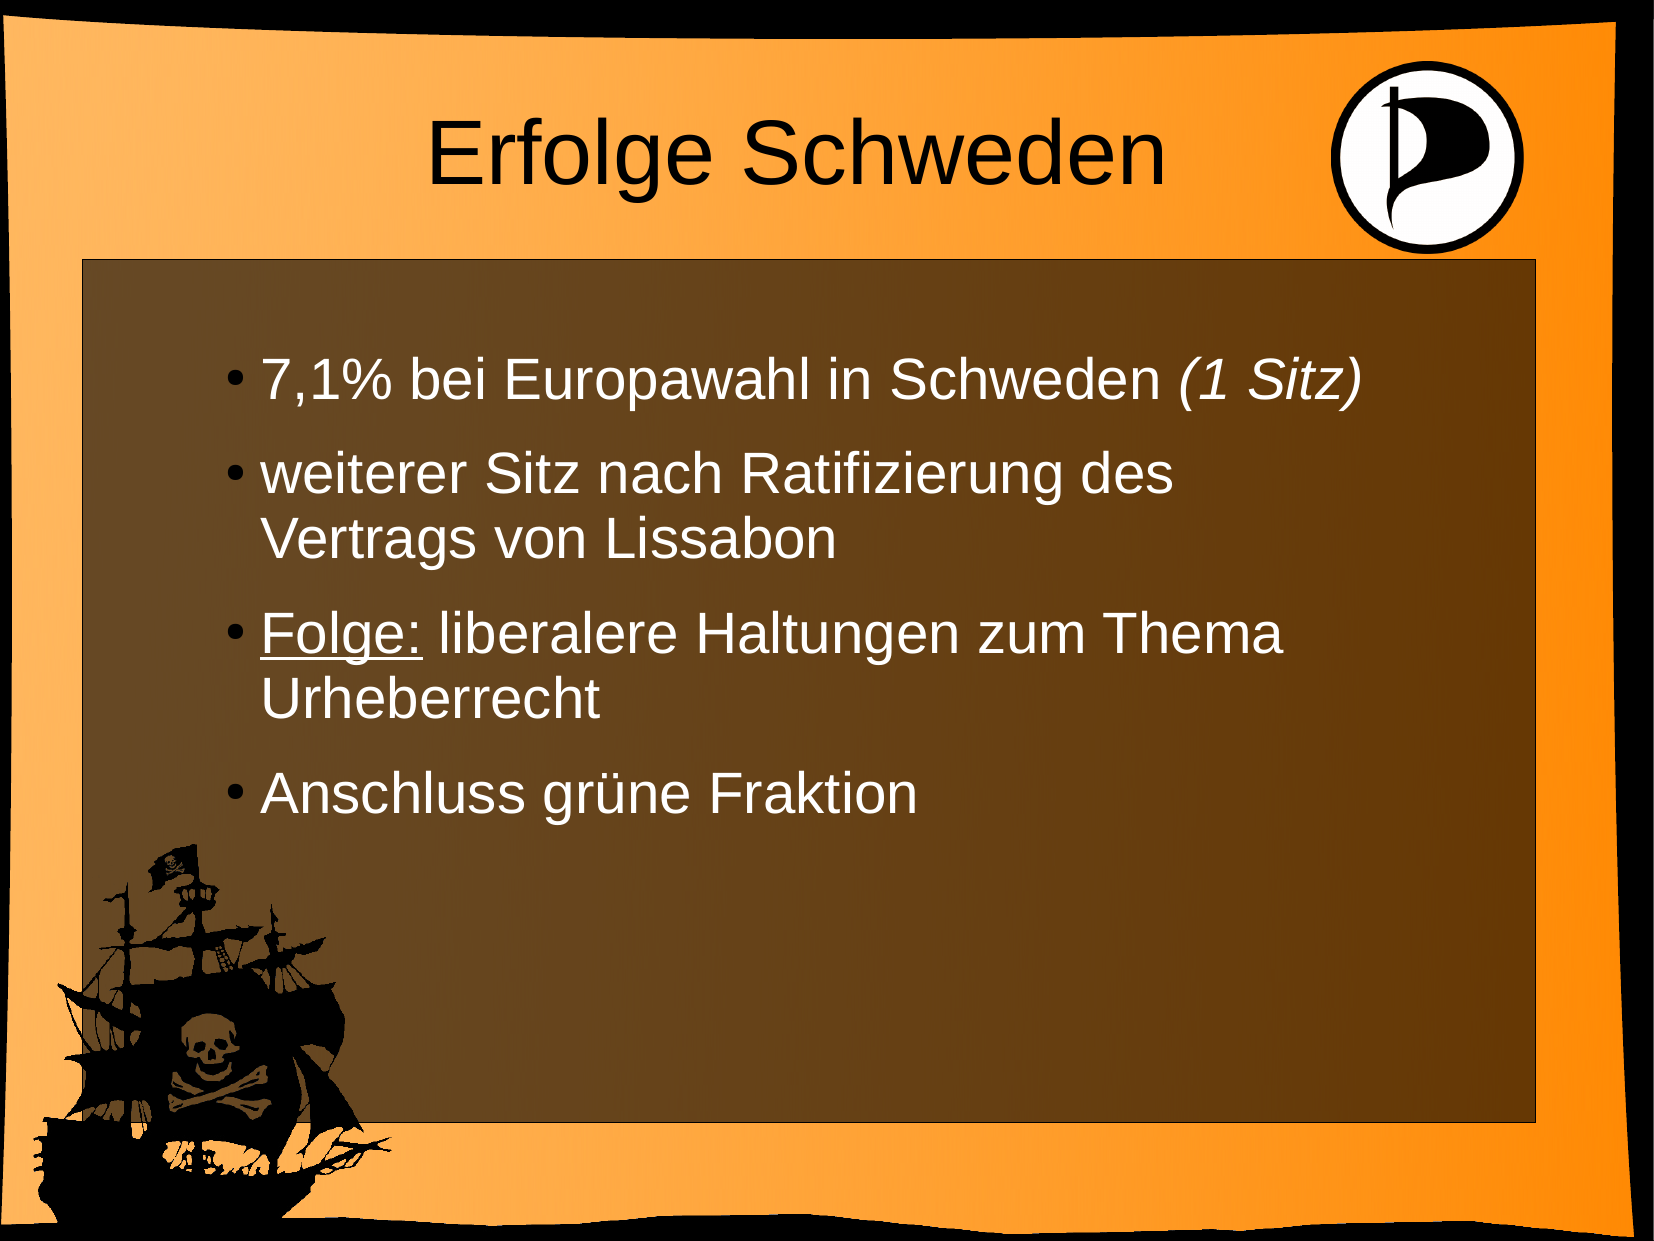

# Erfolge Schweden
7,1% bei Europawahl in Schweden (1 Sitz)
weiterer Sitz nach Ratifizierung des Vertrags von Lissabon
Folge: liberalere Haltungen zum Thema Urheberrecht
Anschluss grüne Fraktion